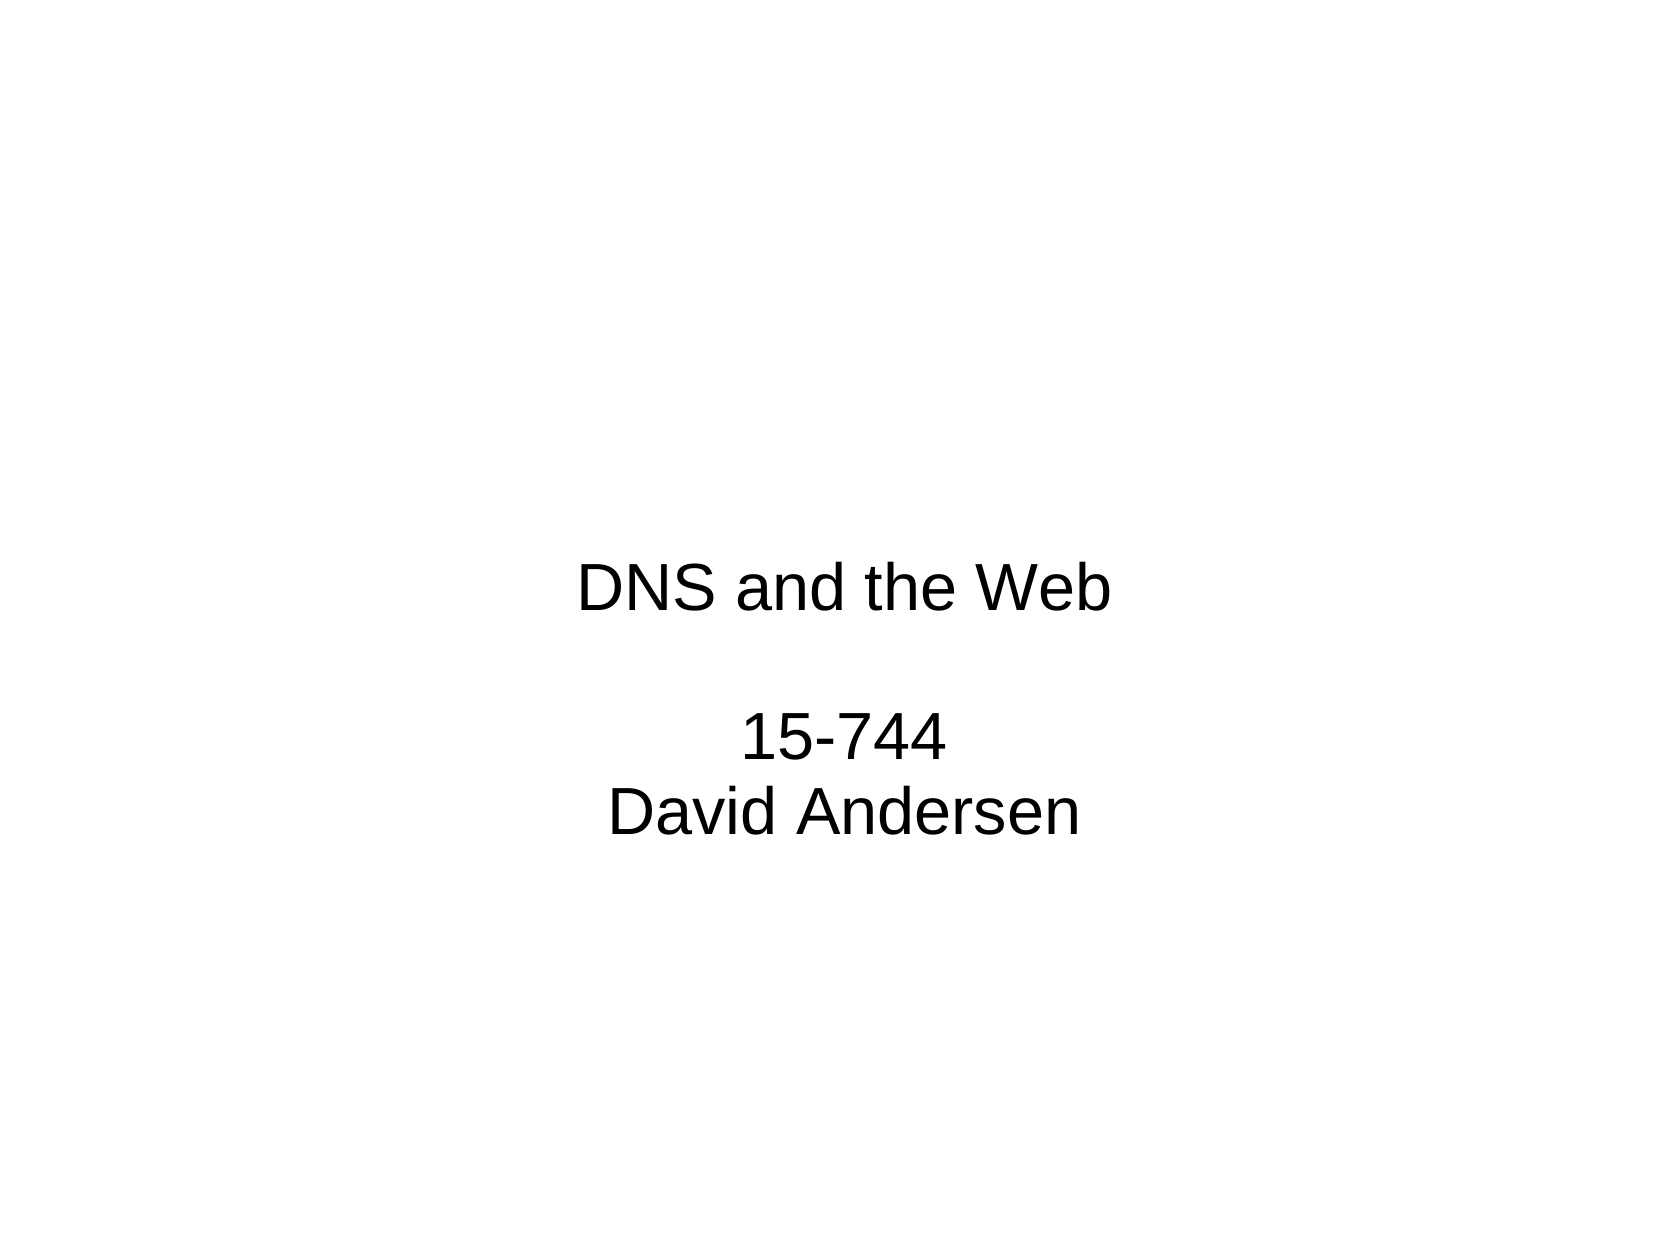

#
DNS and the Web
15-744
David Andersen